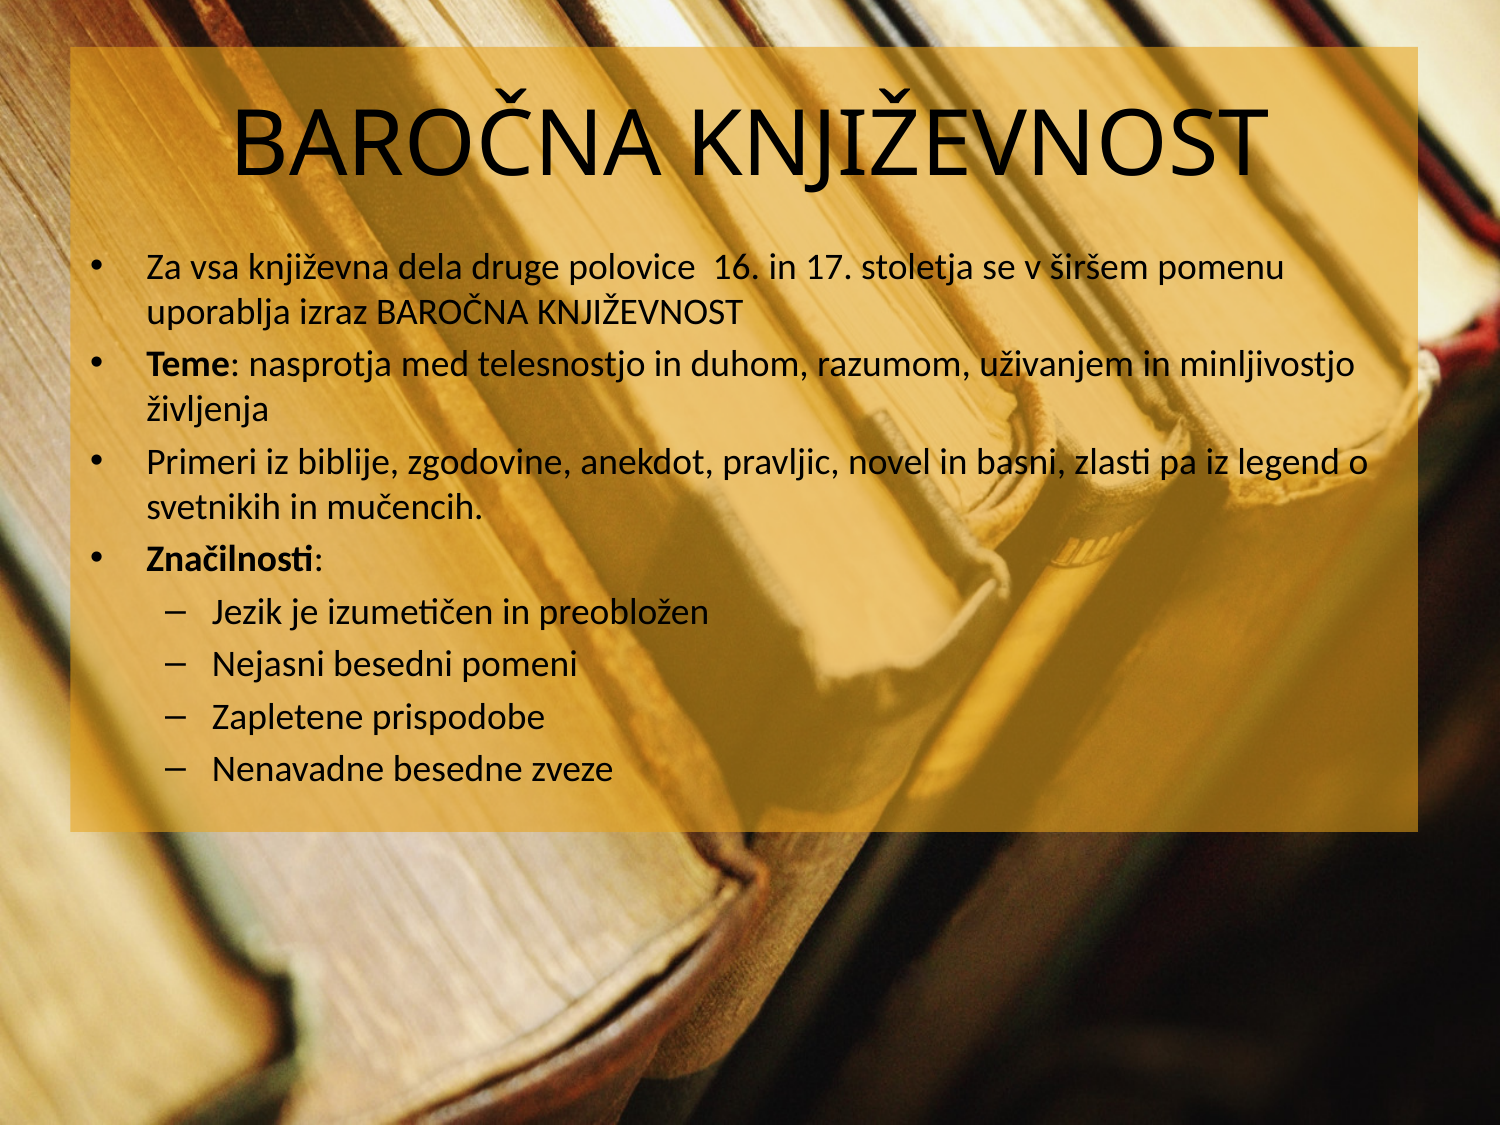

# BAROČNA KNJIŽEVNOST
Za vsa književna dela druge polovice 16. in 17. stoletja se v širšem pomenu uporablja izraz BAROČNA KNJIŽEVNOST
Teme: nasprotja med telesnostjo in duhom, razumom, uživanjem in minljivostjo življenja
Primeri iz biblije, zgodovine, anekdot, pravljic, novel in basni, zlasti pa iz legend o svetnikih in mučencih.
Značilnosti:
Jezik je izumetičen in preobložen
Nejasni besedni pomeni
Zapletene prispodobe
Nenavadne besedne zveze